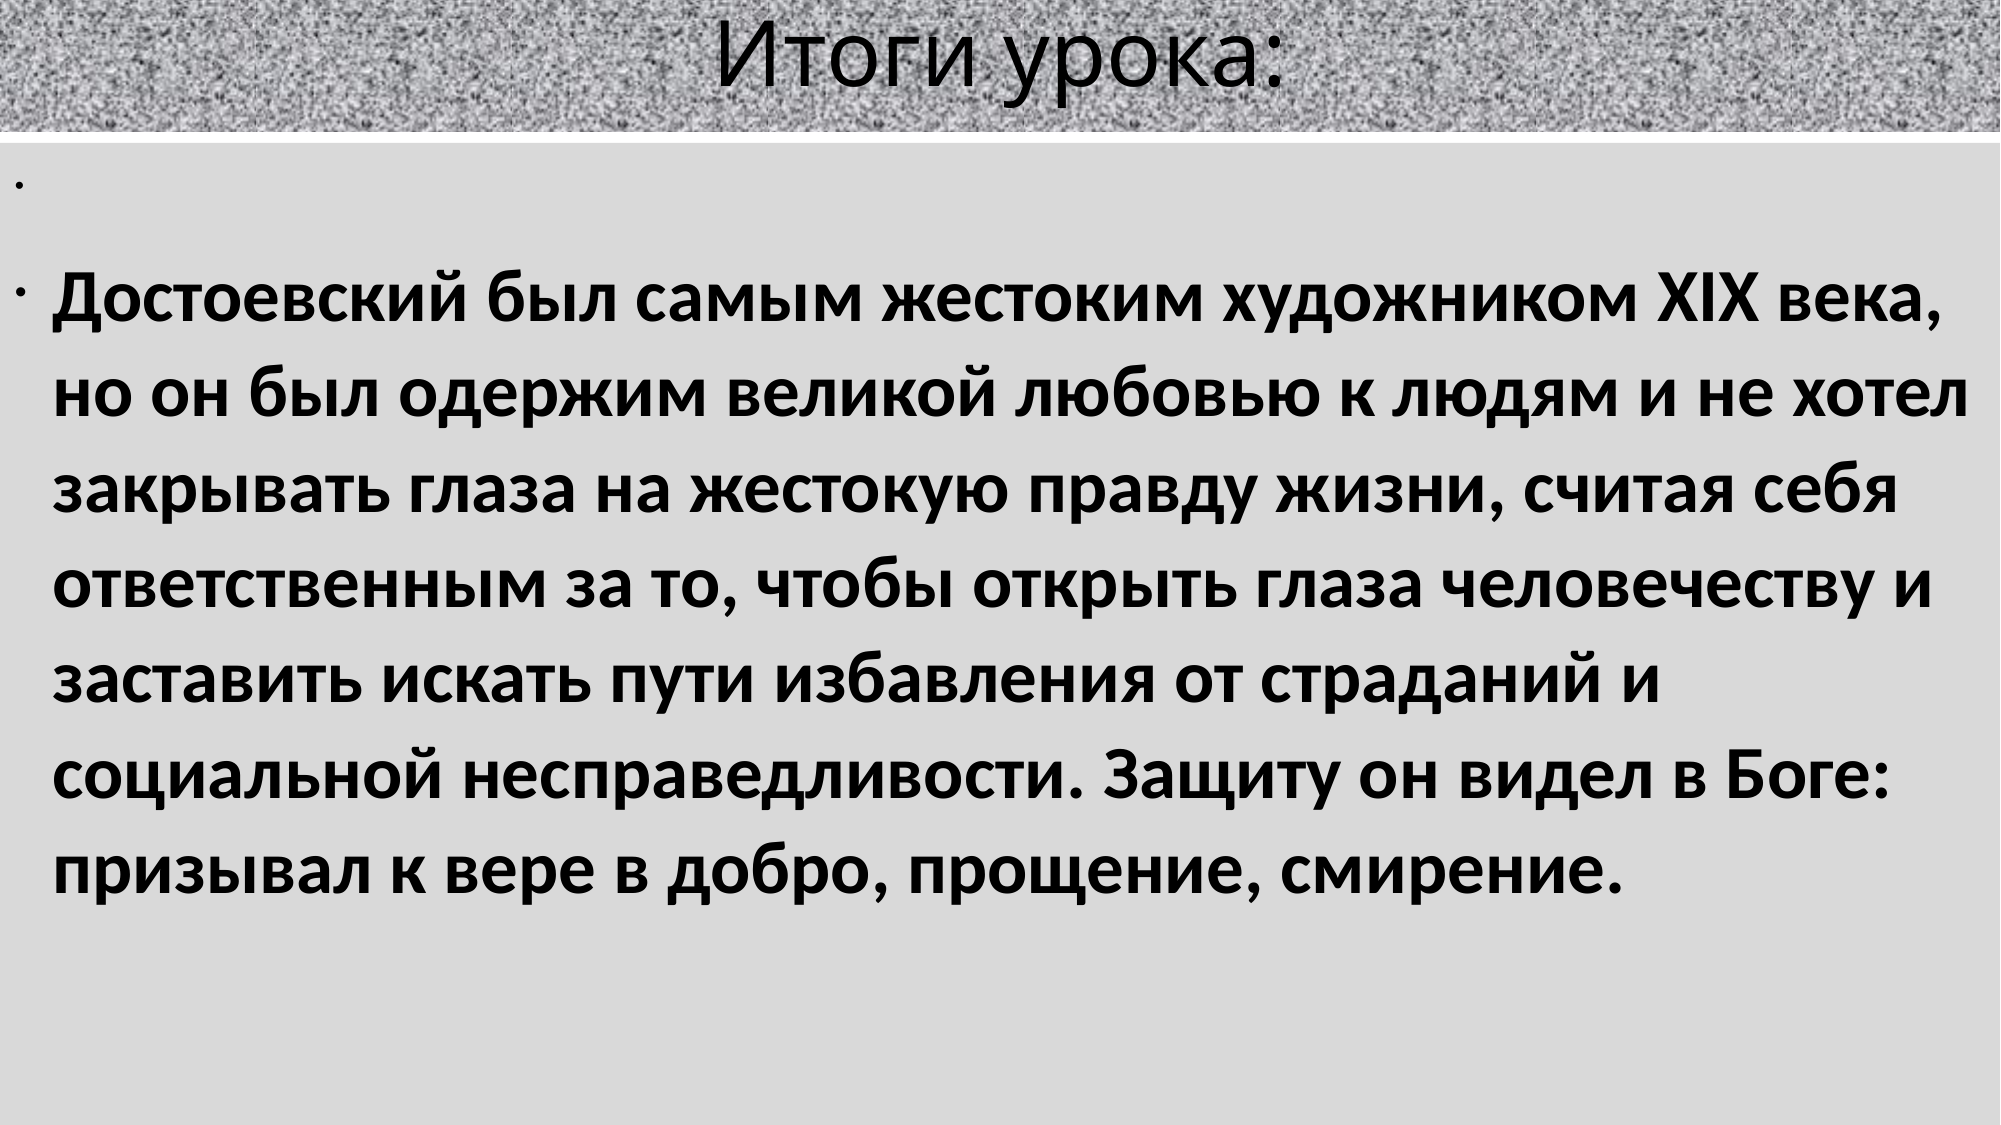

# Итоги урока:
Достоевский был самым жестоким художником ХIХ века, но он был одержим великой любовью к людям и не хотел закрывать глаза на жестокую правду жизни, считая себя ответственным за то, чтобы открыть глаза человечеству и заставить искать пути избавления от страданий и социальной несправедливости. Защиту он видел в Боге: призывал к вере в добро, прощение, смирение.